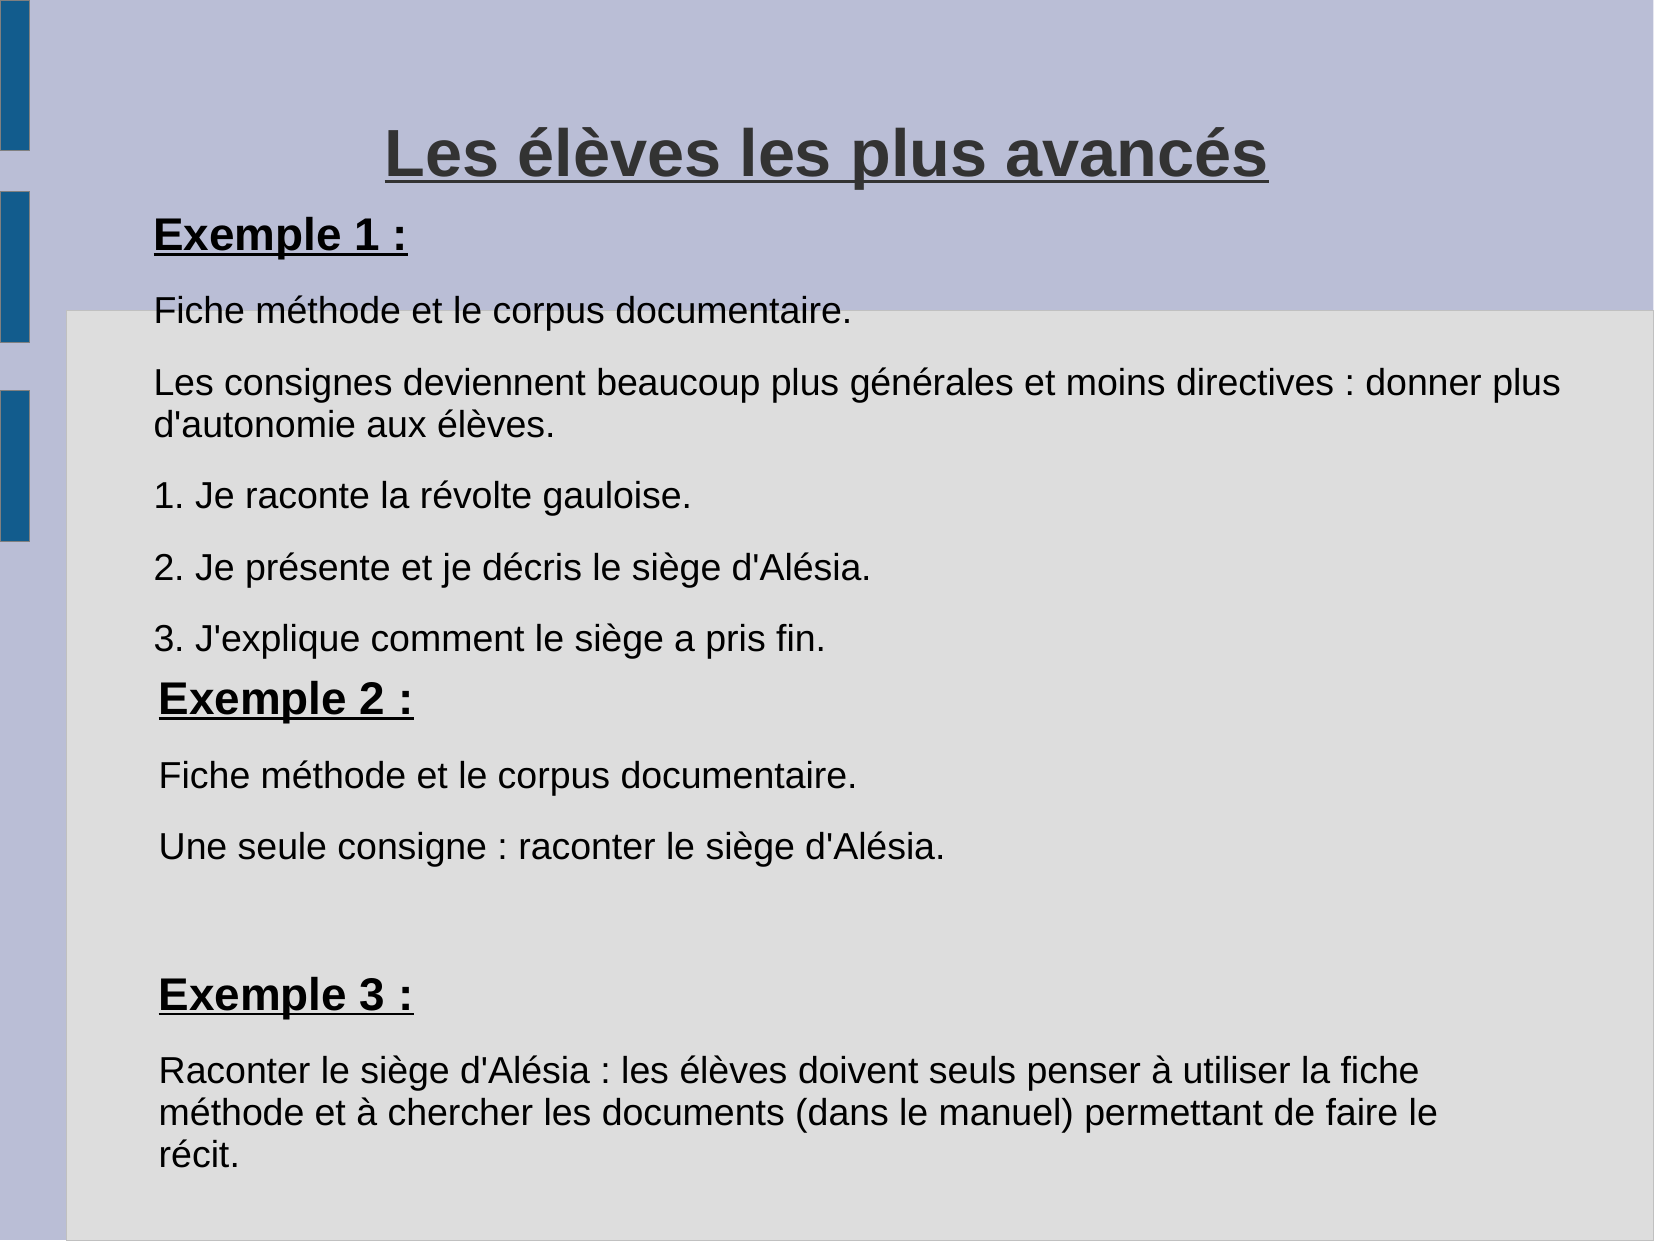

# Les élèves les plus avancés
Exemple 1 :
Fiche méthode et le corpus documentaire.
Les consignes deviennent beaucoup plus générales et moins directives : donner plus d'autonomie aux élèves.
1. Je raconte la révolte gauloise.
2. Je présente et je décris le siège d'Alésia.
3. J'explique comment le siège a pris fin.
Exemple 2 :
Fiche méthode et le corpus documentaire.
Une seule consigne : raconter le siège d'Alésia.
Exemple 3 :
Raconter le siège d'Alésia : les élèves doivent seuls penser à utiliser la fiche méthode et à chercher les documents (dans le manuel) permettant de faire le récit.